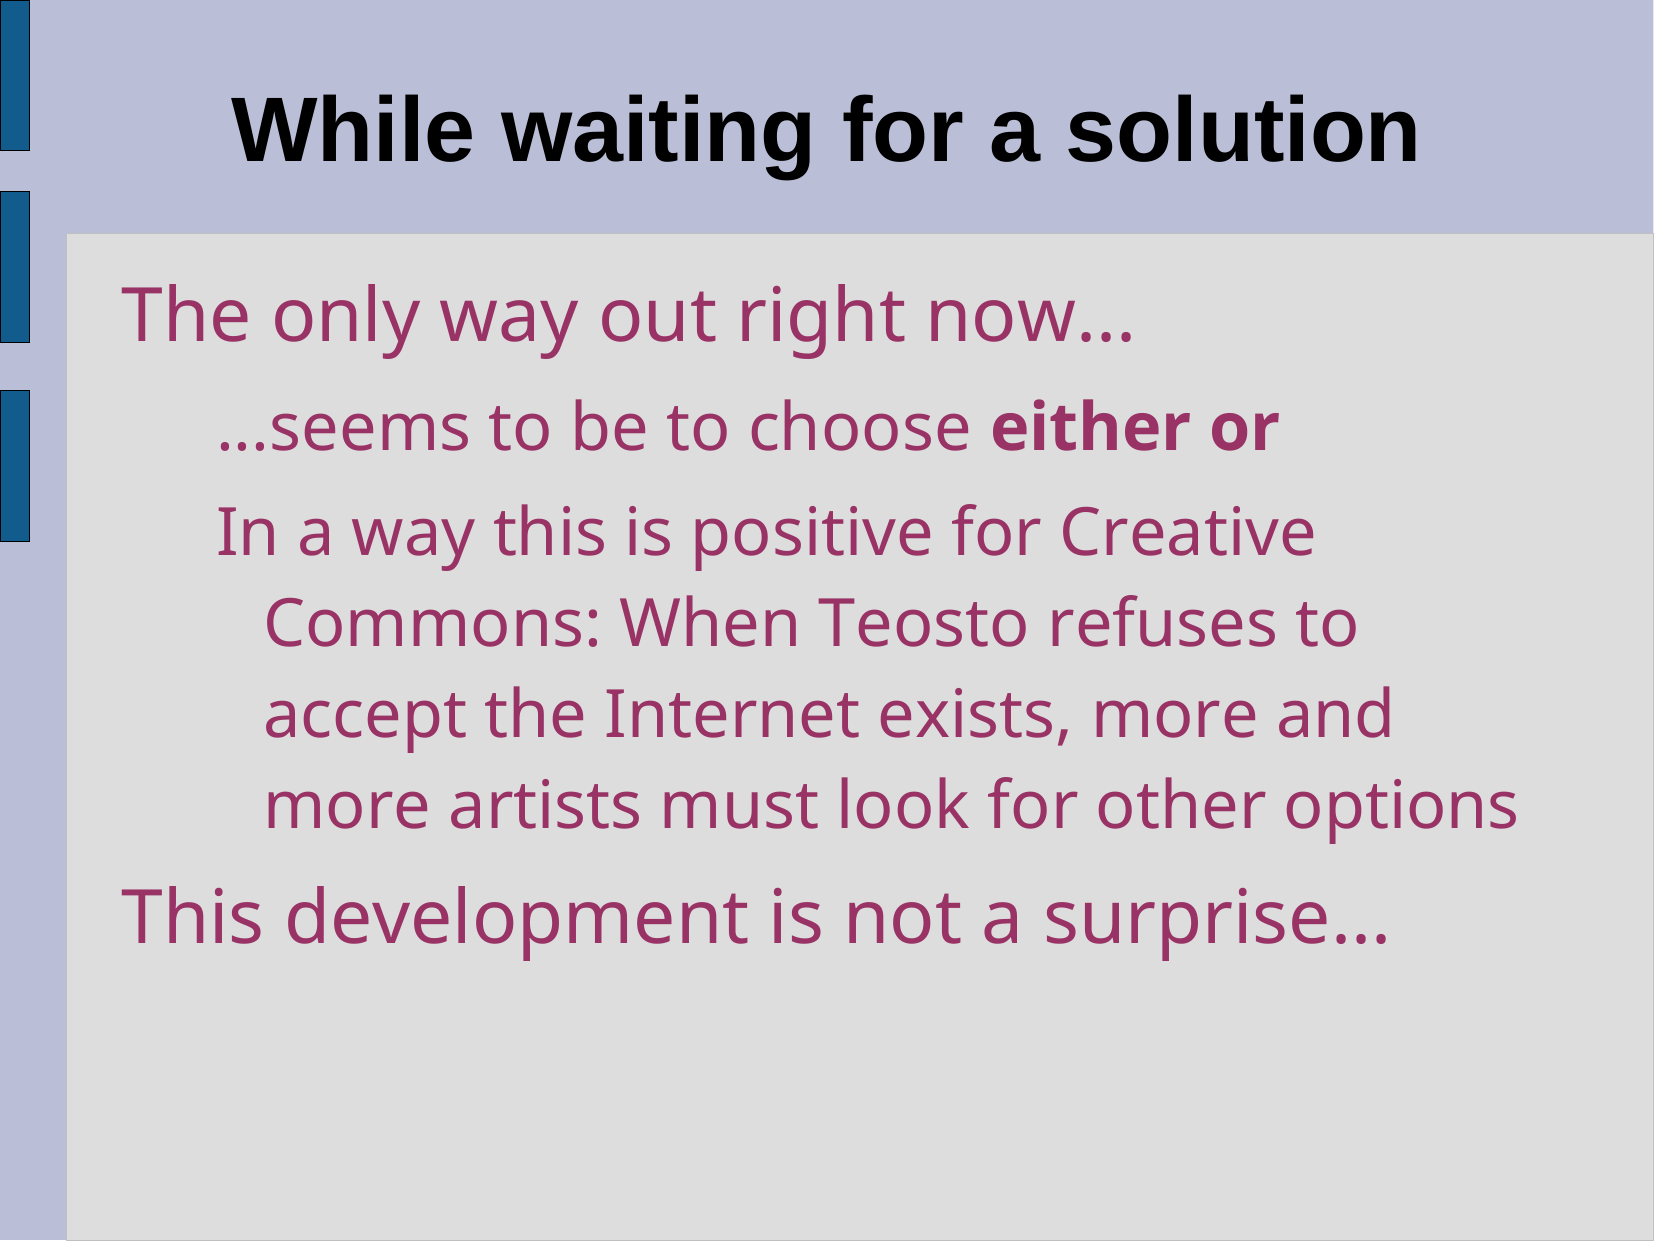

# While waiting for a solution
The only way out right now...
...seems to be to choose either or
In a way this is positive for Creative Commons: When Teosto refuses to accept the Internet exists, more and more artists must look for other options
This development is not a surprise...